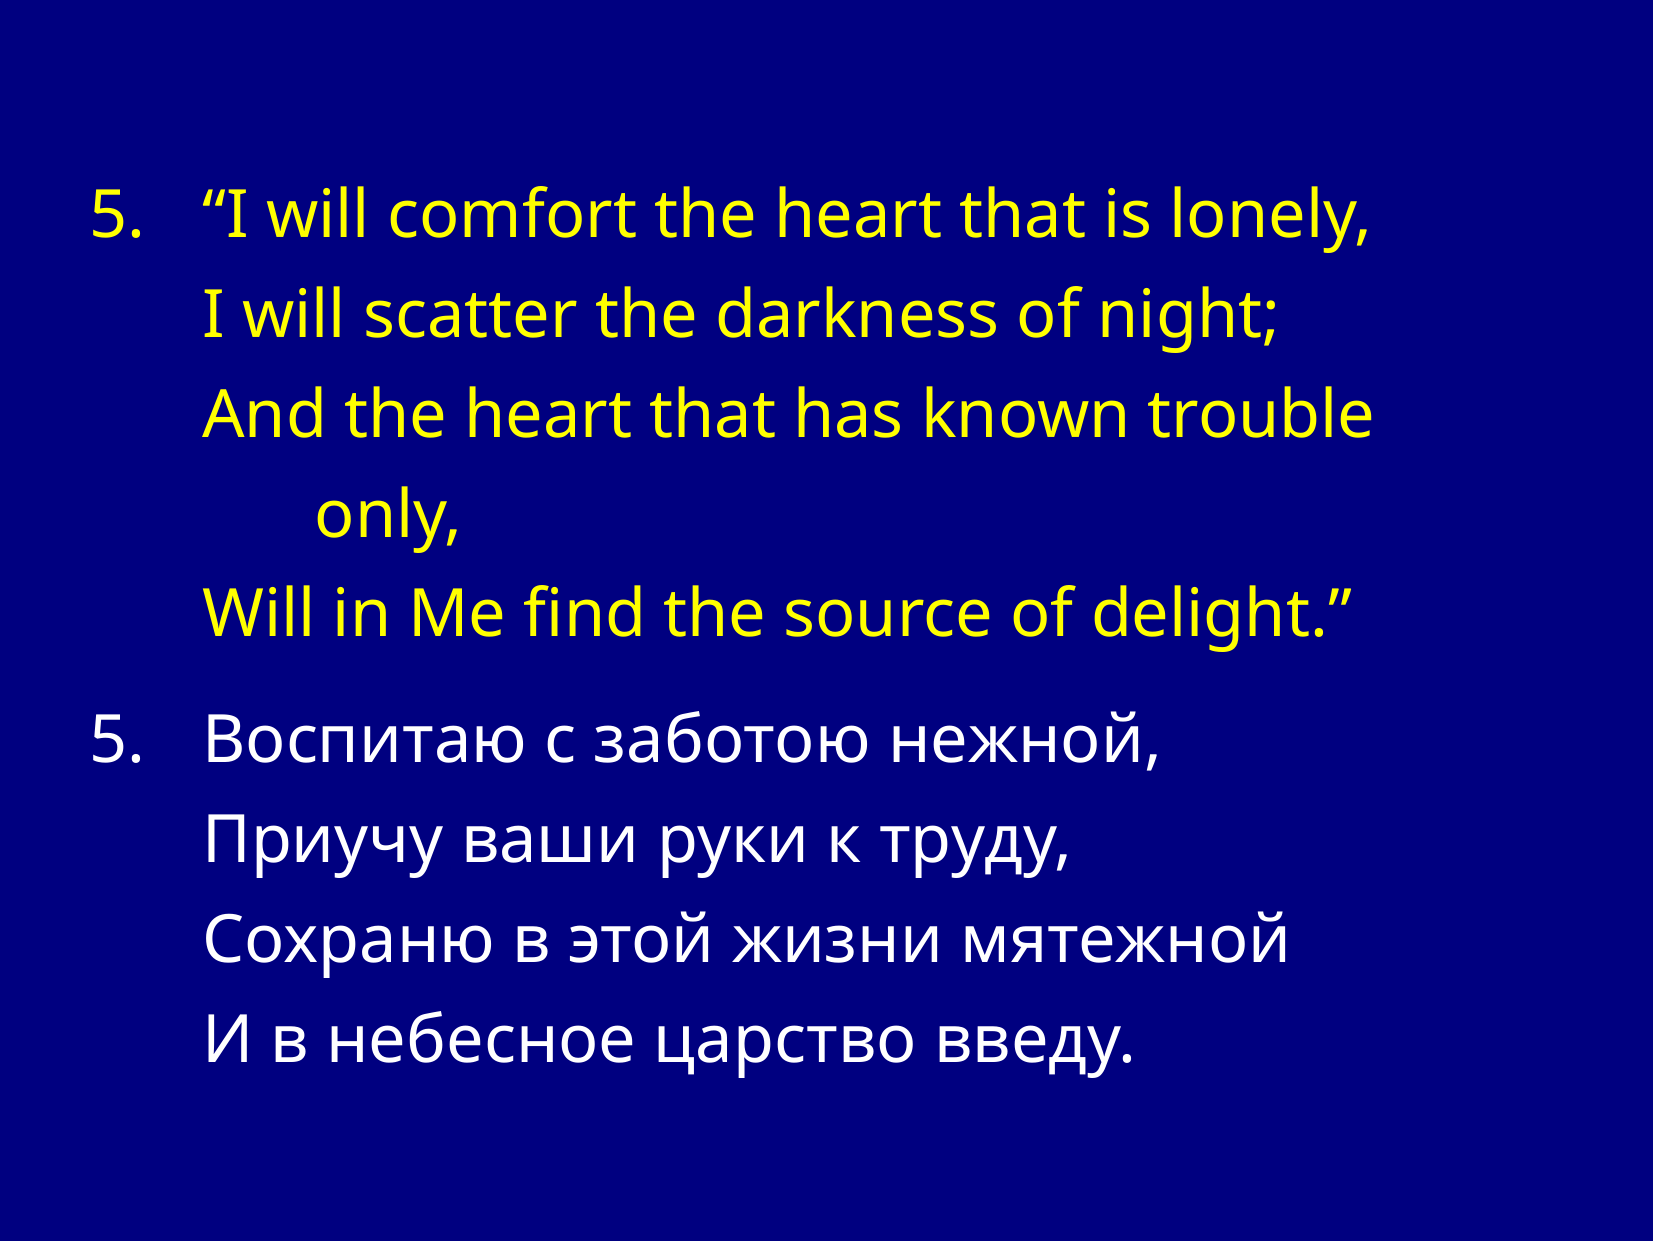

5.	“I will comfort the heart that is lonely,
	I will scatter the darkness of night;
	And the heart that has known trouble
		only,
	Will in Me find the source of delight.”
5.	Воспитаю с заботою нежной,
	Приучу ваши руки к труду,
	Сохраню в этой жизни мятежной
	И в небесное царство введу.